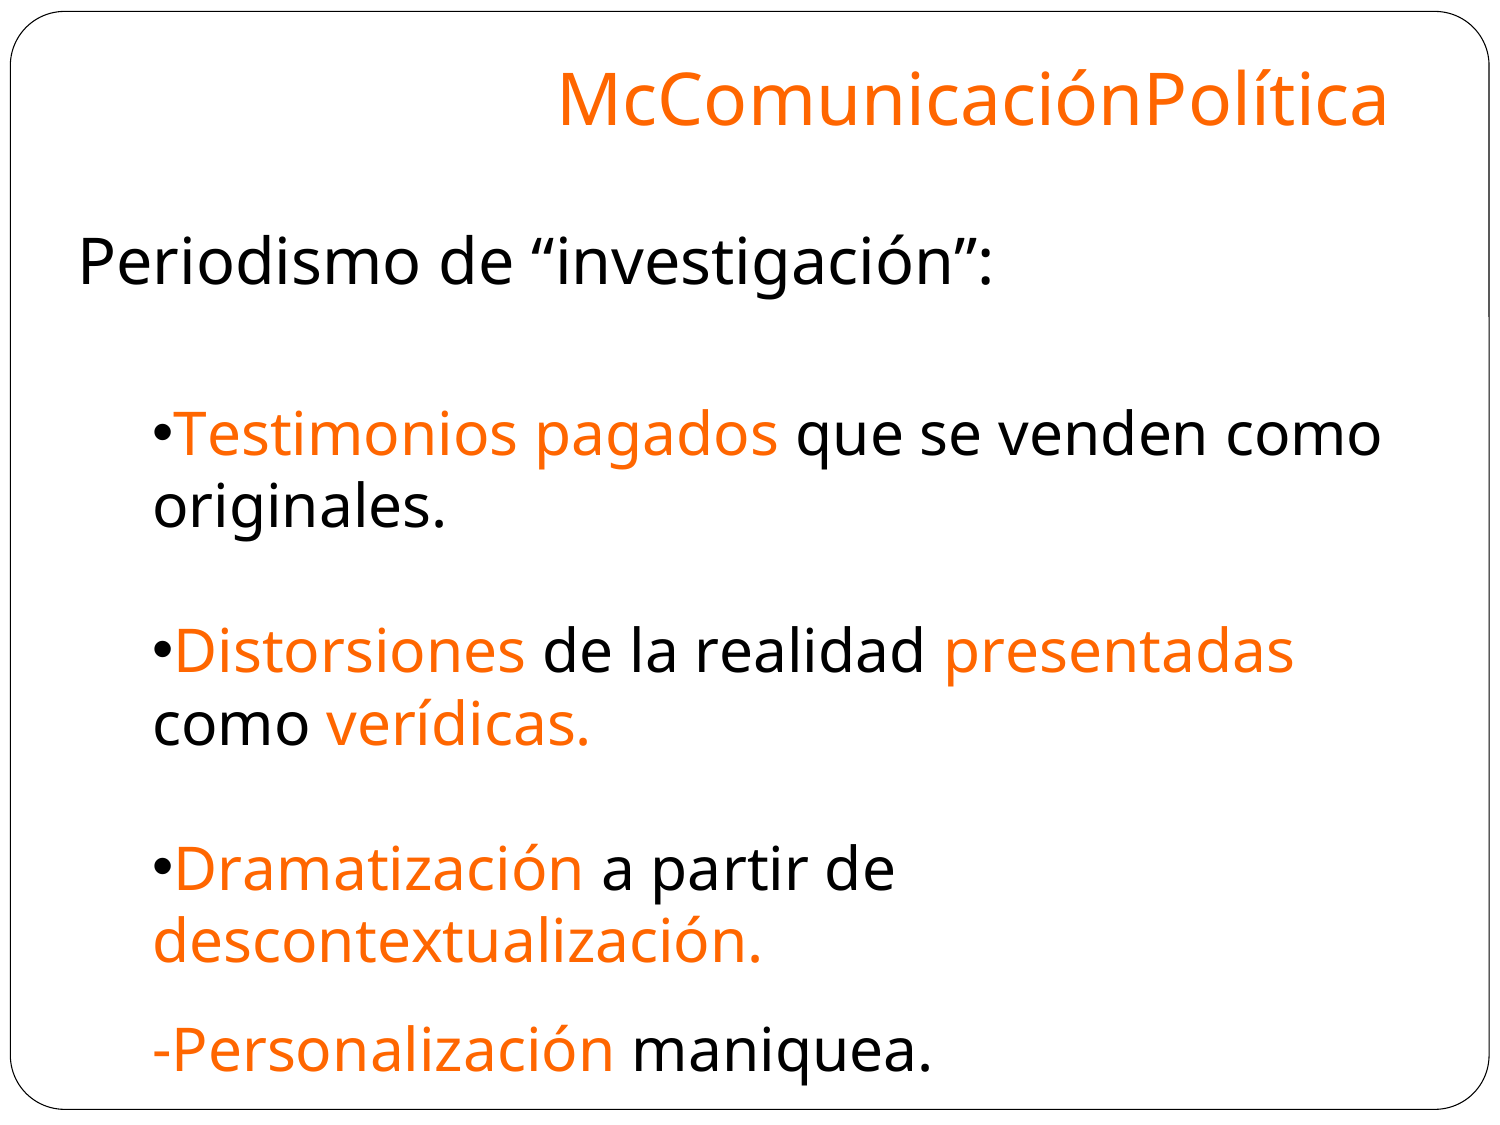

#
McComunicaciónPolítica
Periodismo de “investigación”:
Testimonios pagados que se venden como originales.
Distorsiones de la realidad presentadas como verídicas.
Dramatización a partir de descontextualización.
Personalización maniquea.